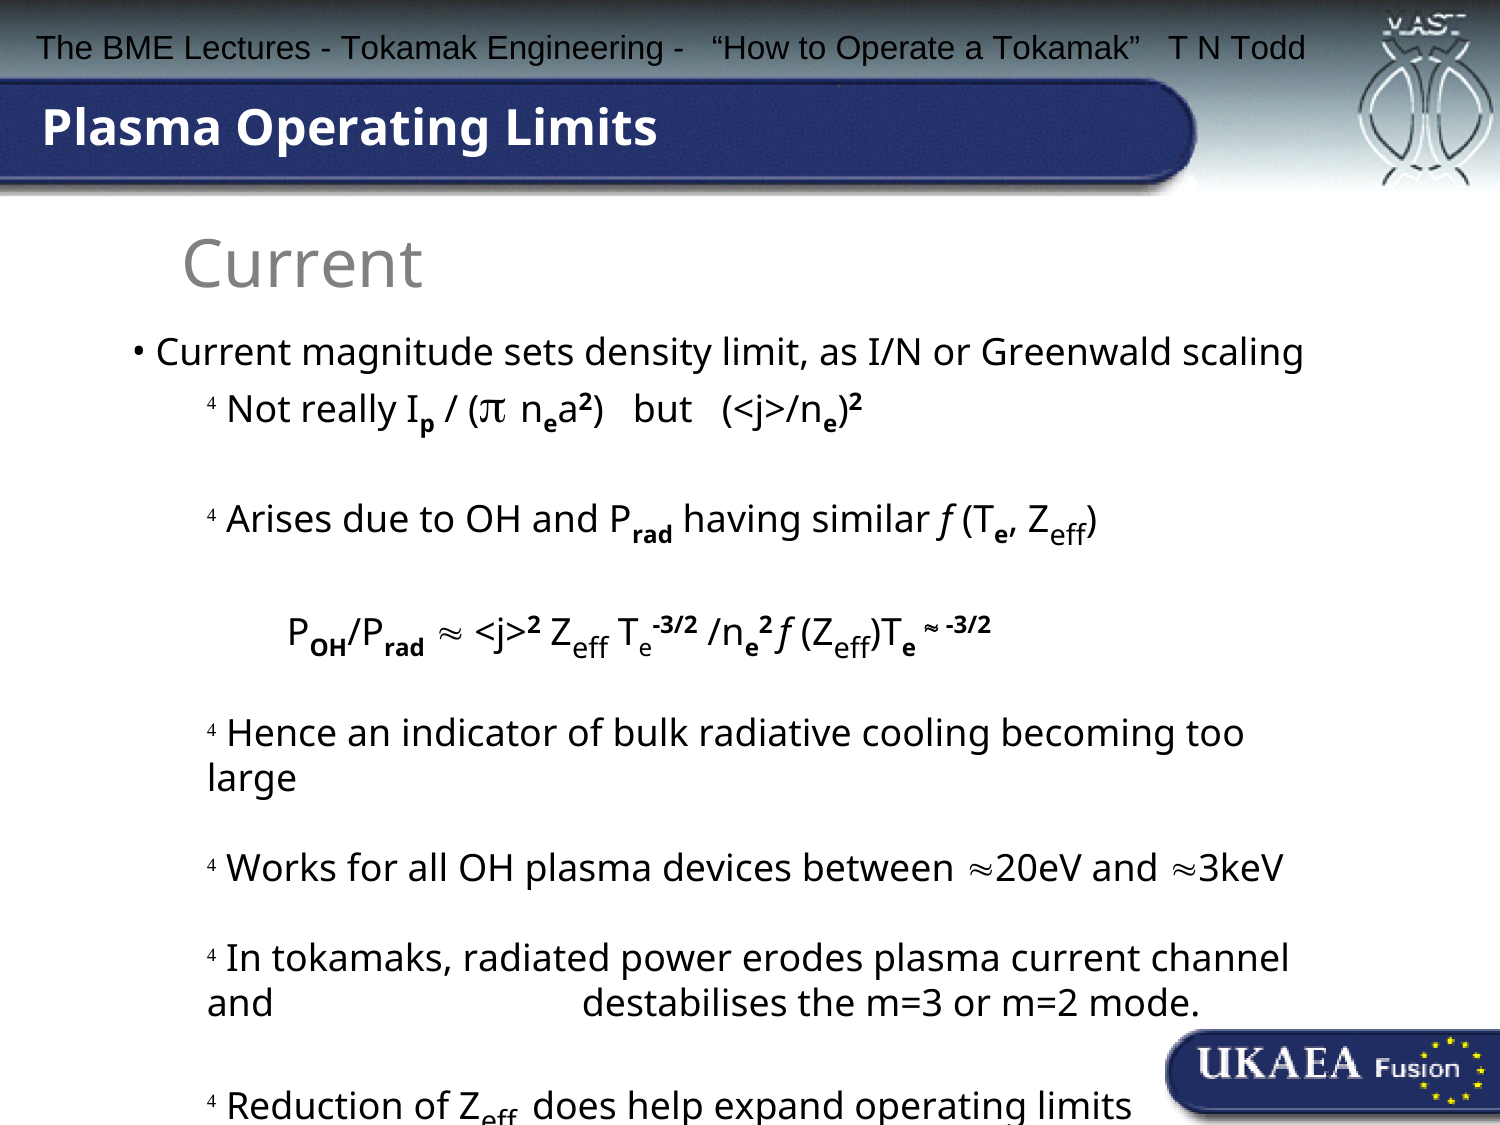

Plasma Operating Limits
The BME Lectures - Tokamak Engineering - “How to Operate a Tokamak” T N Todd
Current
 Current magnitude sets density limit, as I/N or Greenwald scaling
 Not really Ip / ( nea2) but (<j>/ne)2
 Arises due to OH and Prad having similar f (Te, Zeff)
POH/Prad  <j>2 Zeff Te-3/2 /ne2 f (Zeff)Te  -3/2
 Hence an indicator of bulk radiative cooling becoming too large
 Works for all OH plasma devices between 20eV and 3keV
 In tokamaks, radiated power erodes plasma current channel and 		destabilises the m=3 or m=2 mode.
 Reduction of Zeff does help expand operating limits